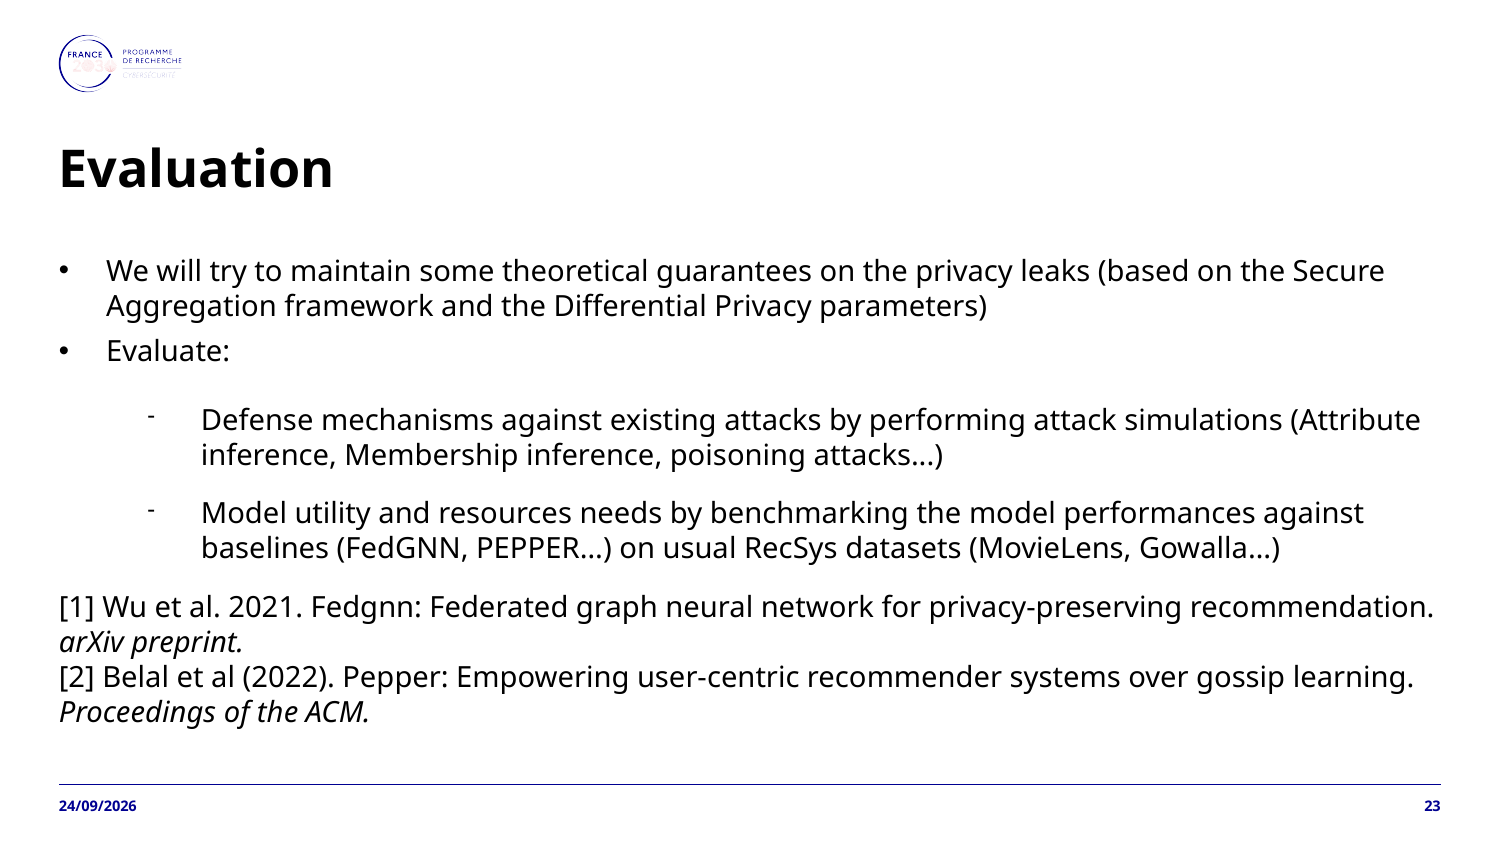

# Evaluation
We will try to maintain some theoretical guarantees on the privacy leaks (based on the Secure Aggregation framework and the Differential Privacy parameters)
Evaluate:
Defense mechanisms against existing attacks by performing attack simulations (Attribute inference, Membership inference, poisoning attacks...)
Model utility and resources needs by benchmarking the model performances against baselines (FedGNN, PEPPER…) on usual RecSys datasets (MovieLens, Gowalla…)
[1] Wu et al. 2021. Fedgnn: Federated graph neural network for privacy-preserving recommendation. arXiv preprint.
[2] Belal et al (2022). Pepper: Empowering user-centric recommender systems over gossip learning. Proceedings of the ACM.